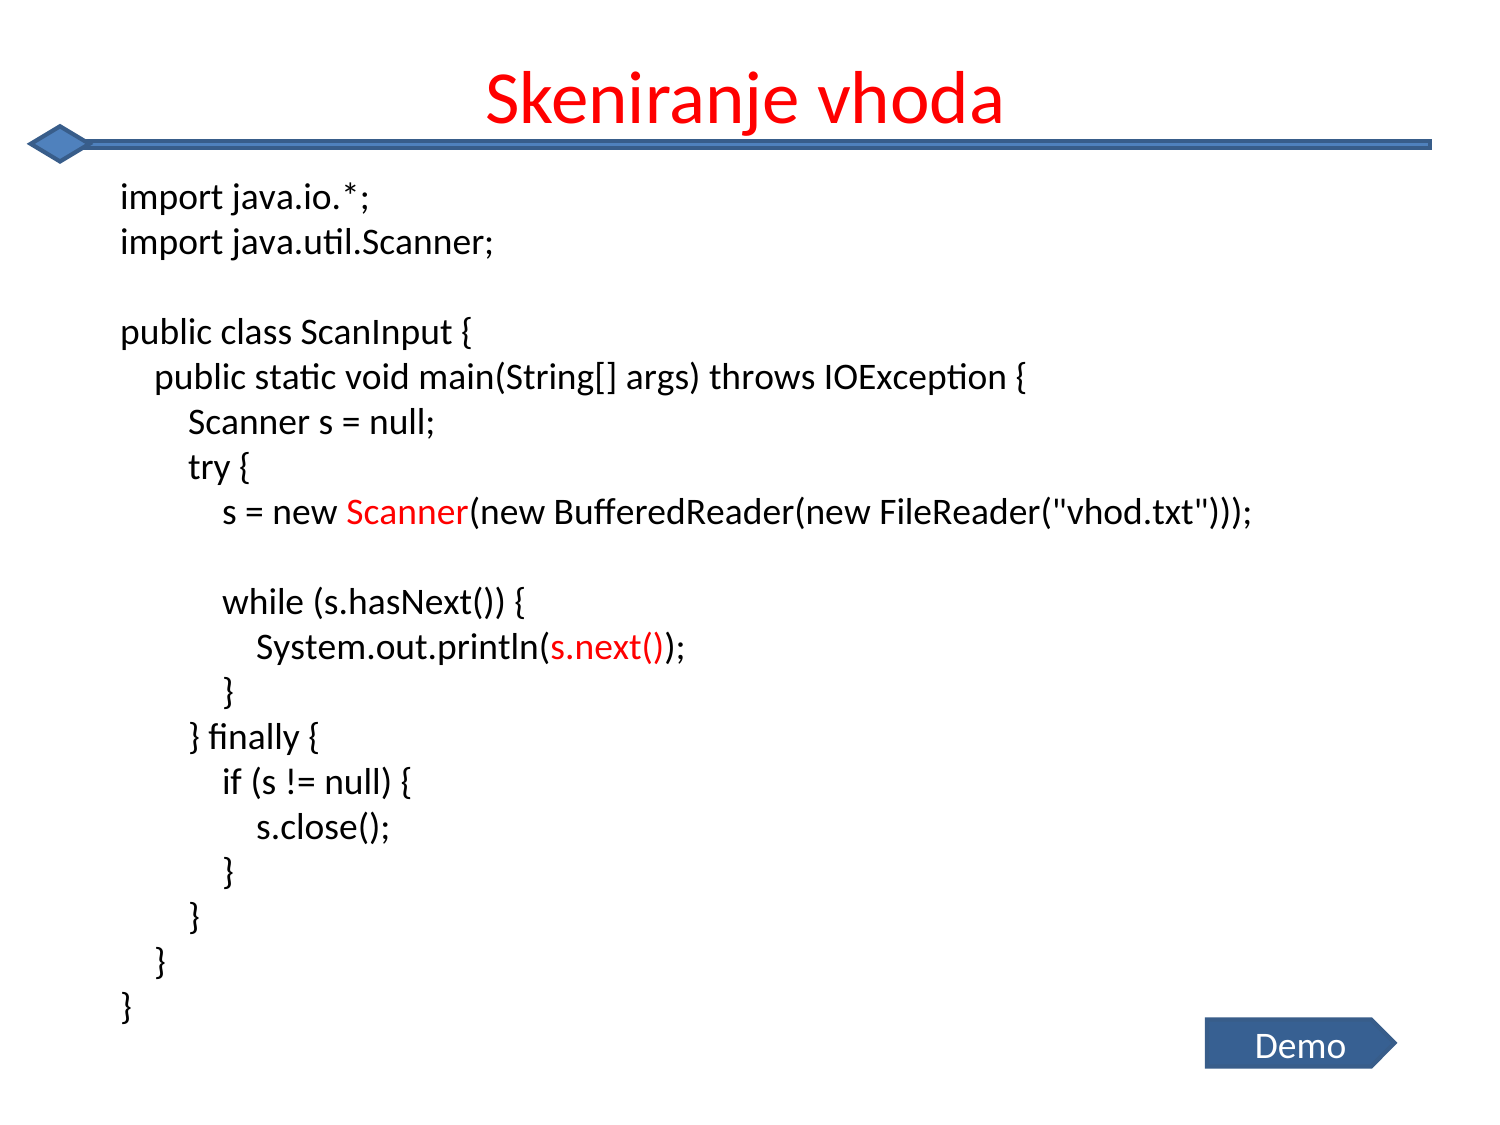

# Skeniranje vhoda
import java.io.*;
import java.util.Scanner;
public class ScanInput {
 public static void main(String[] args) throws IOException {
 Scanner s = null;
 try {
 s = new Scanner(new BufferedReader(new FileReader("vhod.txt")));
 while (s.hasNext()) {
 System.out.println(s.next());
 }
 } finally {
 if (s != null) {
 s.close();
 }
 }
 }
}
Demo